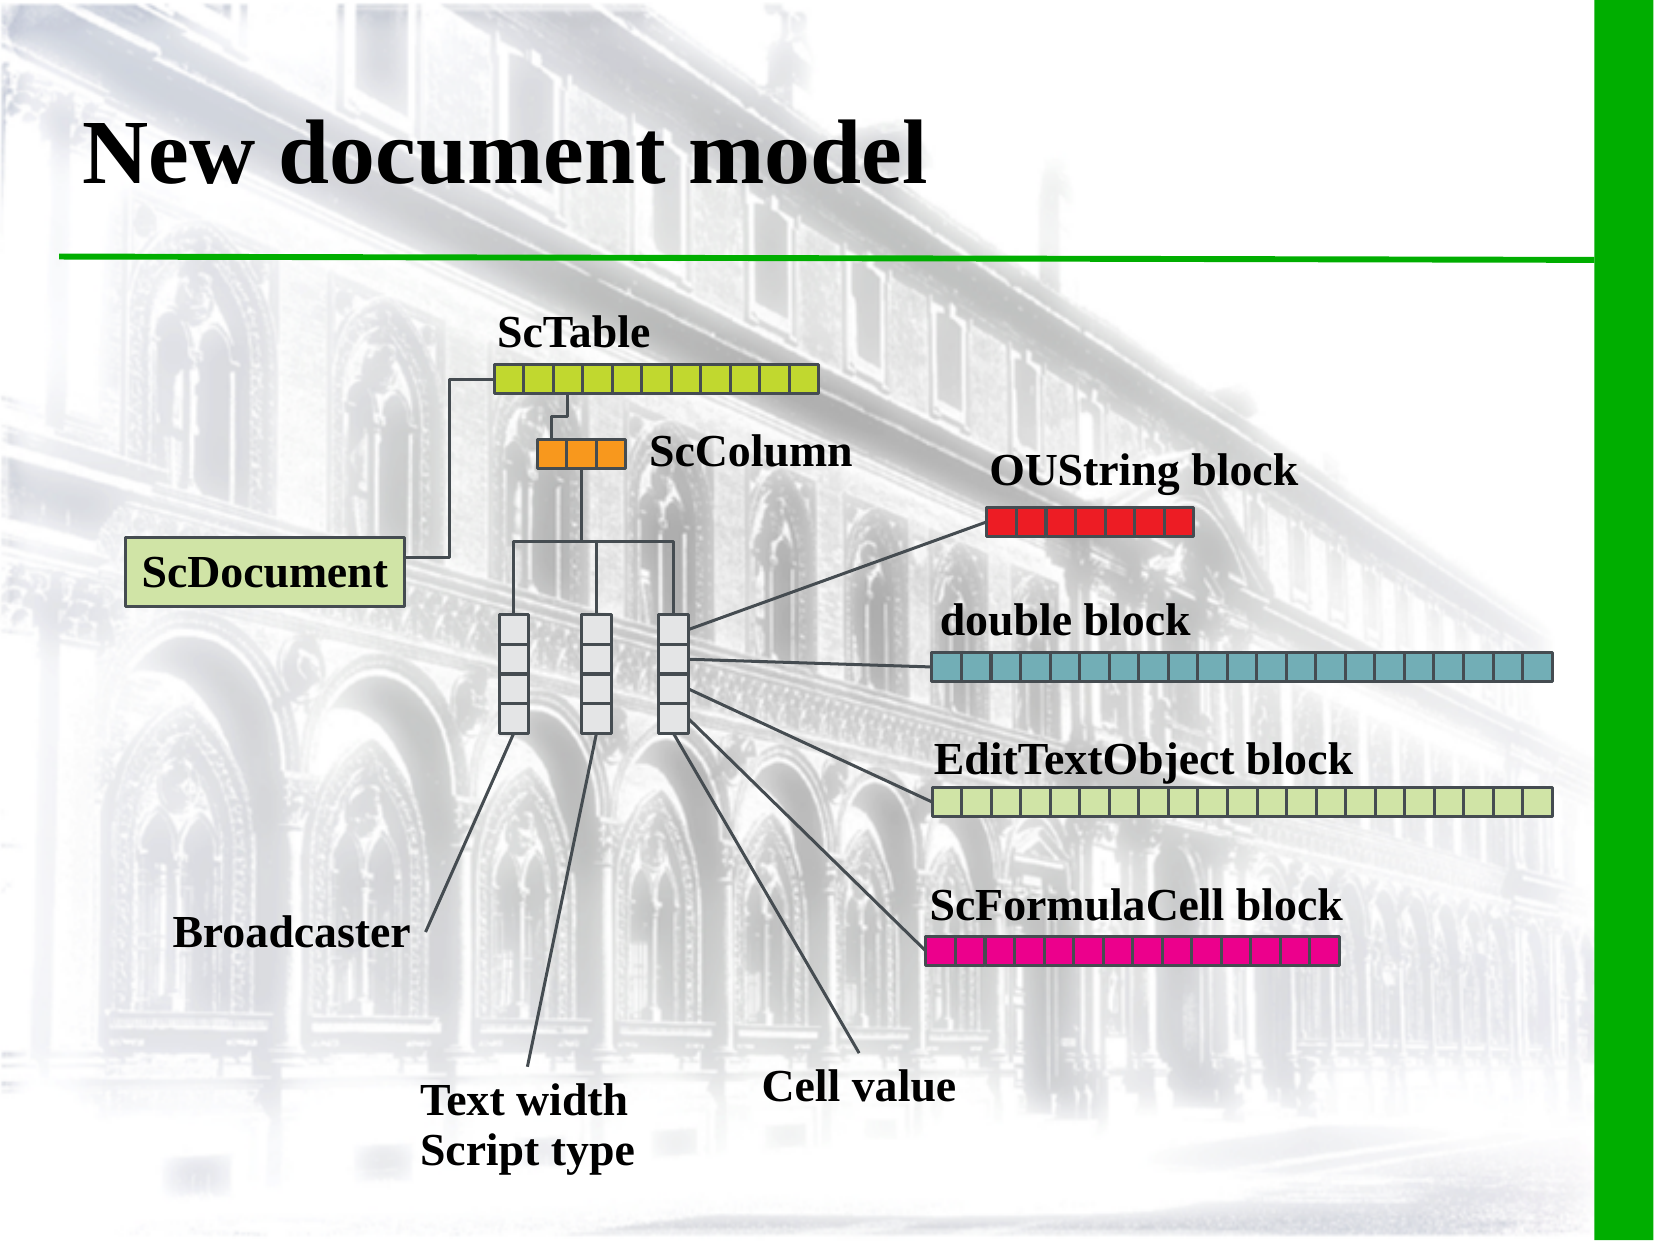

# New document model
ScTable
ScColumn
Broadcaster
Cell value
Text width
Script type
OUString block
double block
EditTextObject block
ScFormulaCell block
ScDocument